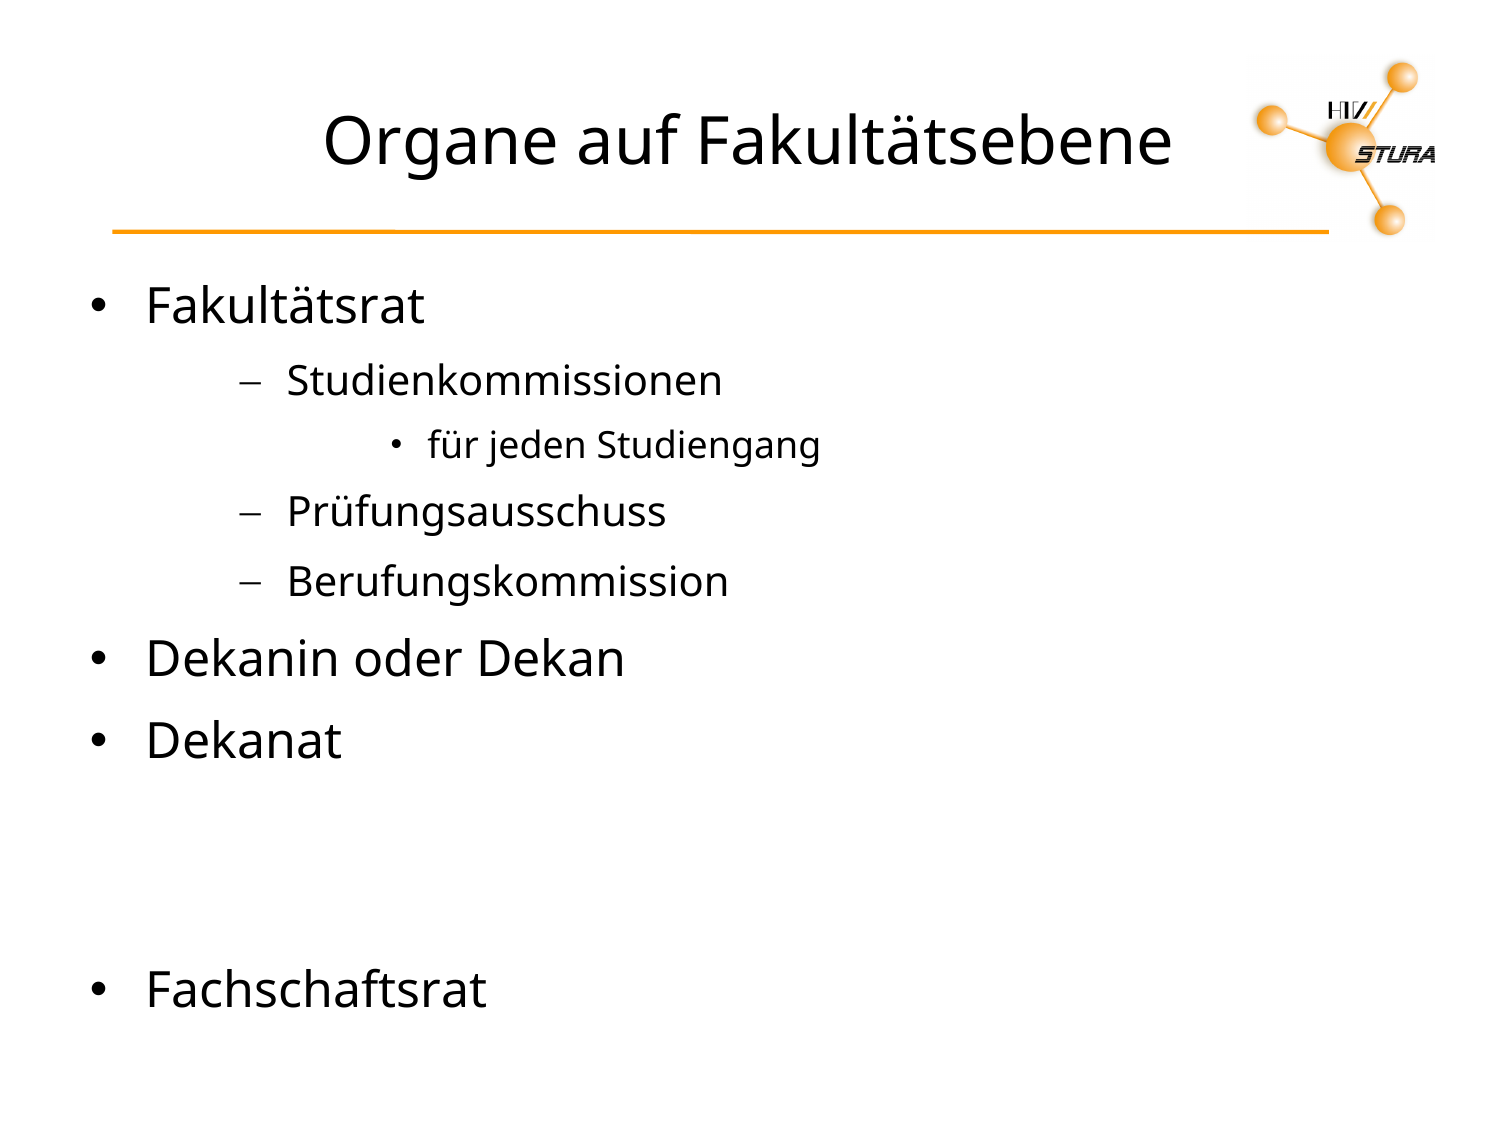

# Organe auf Fakultätsebene
Fakultätsrat
Studienkommissionen
für jeden Studiengang
Prüfungsausschuss
Berufungskommission
Dekanin oder Dekan
Dekanat
Fachschaftsrat